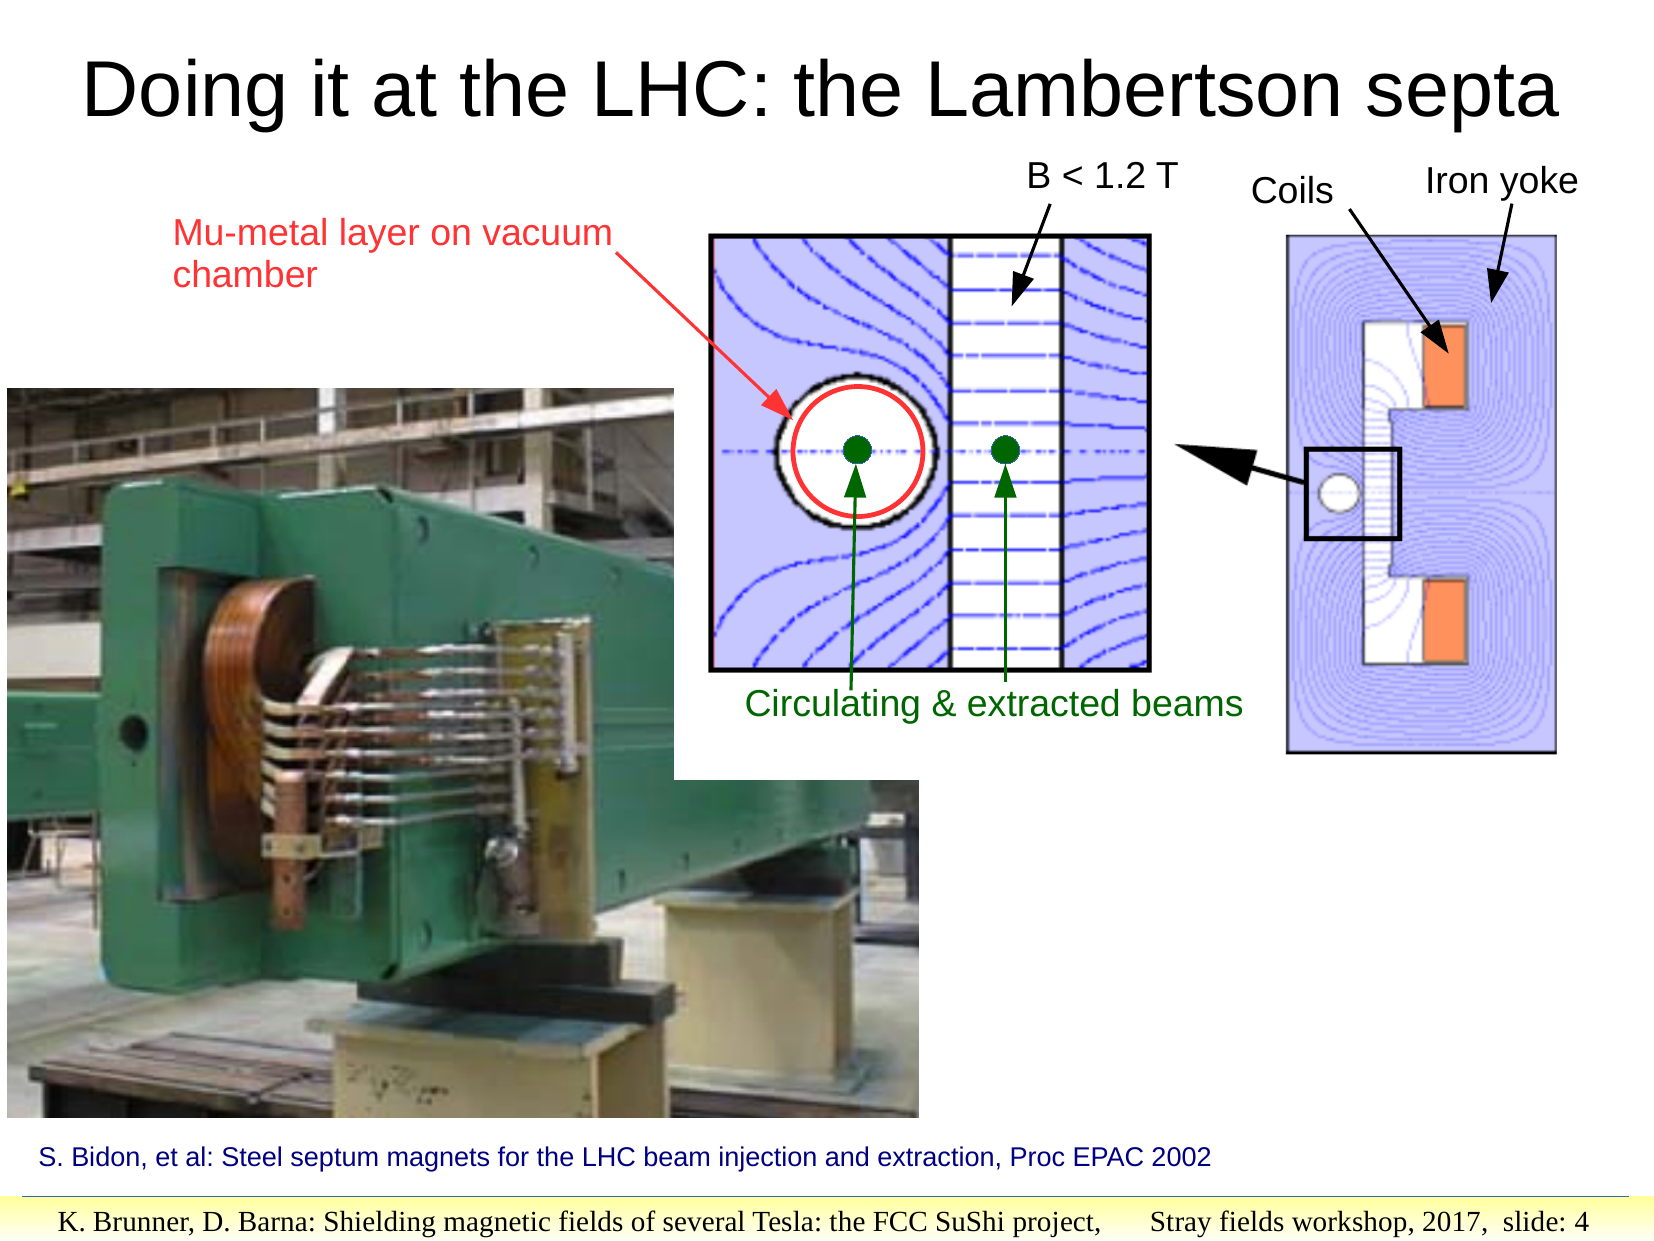

# Doing it at the LHC: the Lambertson septa
B < 1.2 T
Iron yoke
Coils
Mu-metal layer on vacuum chamber
Circulating & extracted beams
S. Bidon, et al: Steel septum magnets for the LHC beam injection and extraction, Proc EPAC 2002
asdasdasda